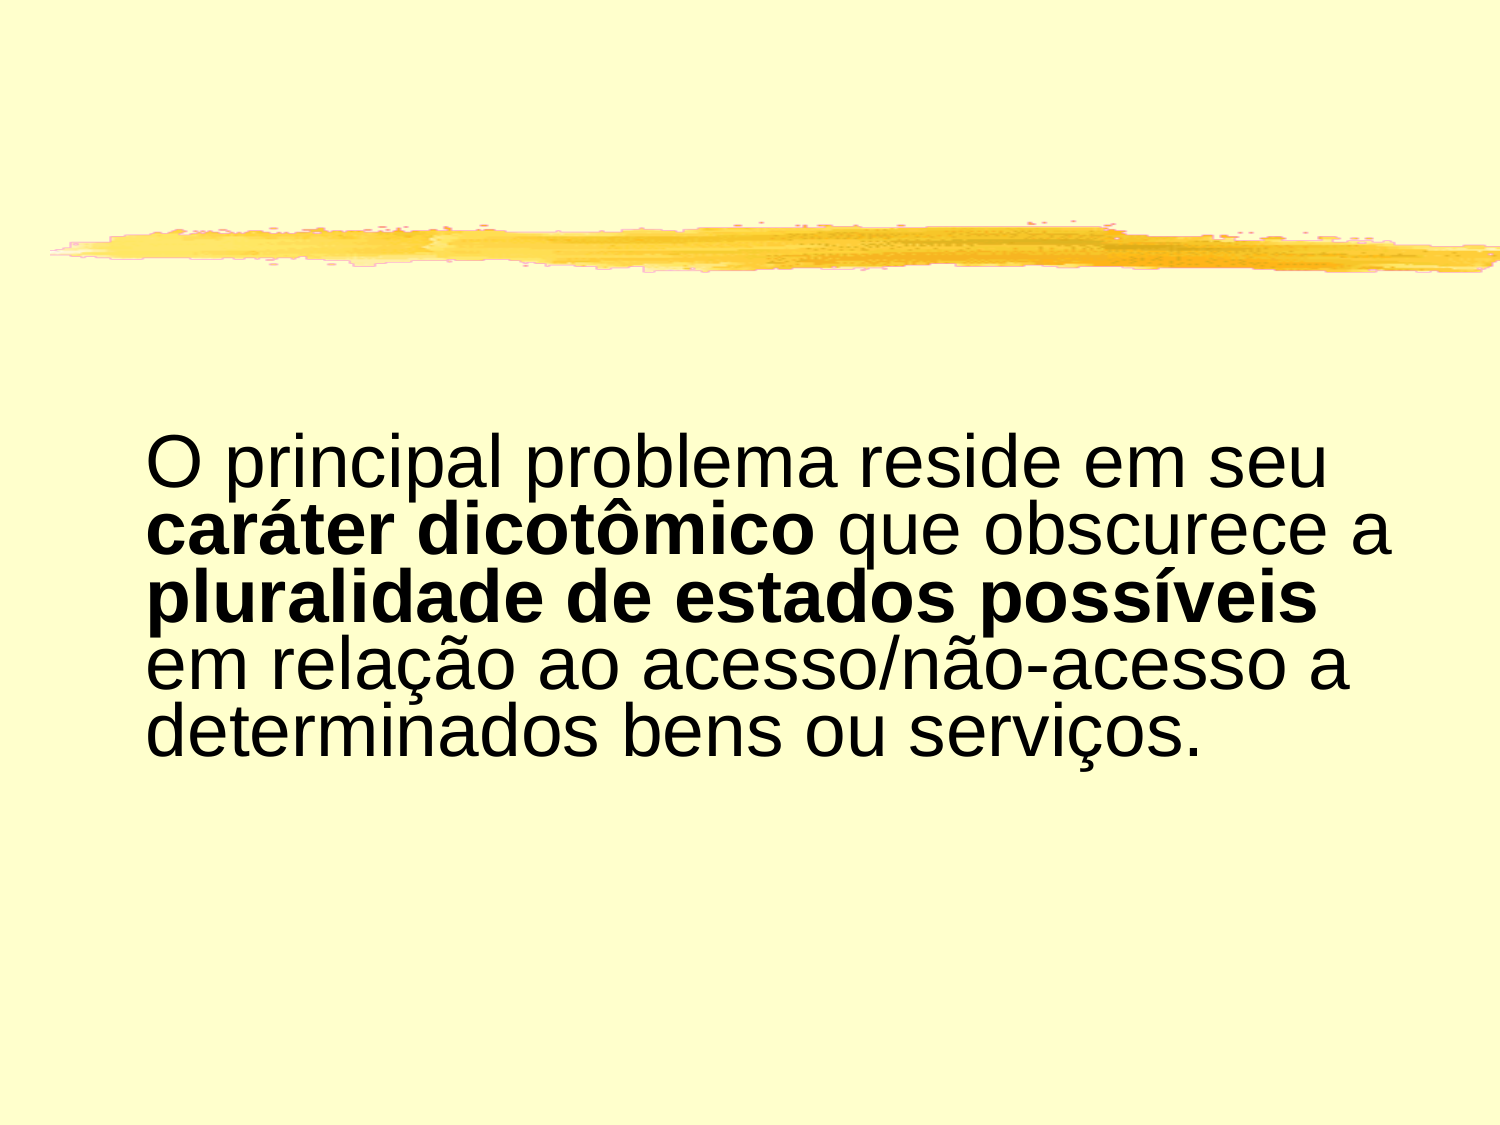

#
	O principal problema reside em seu caráter dicotômico que obscurece a pluralidade de estados possíveis em relação ao acesso/não-acesso a determinados bens ou serviços.